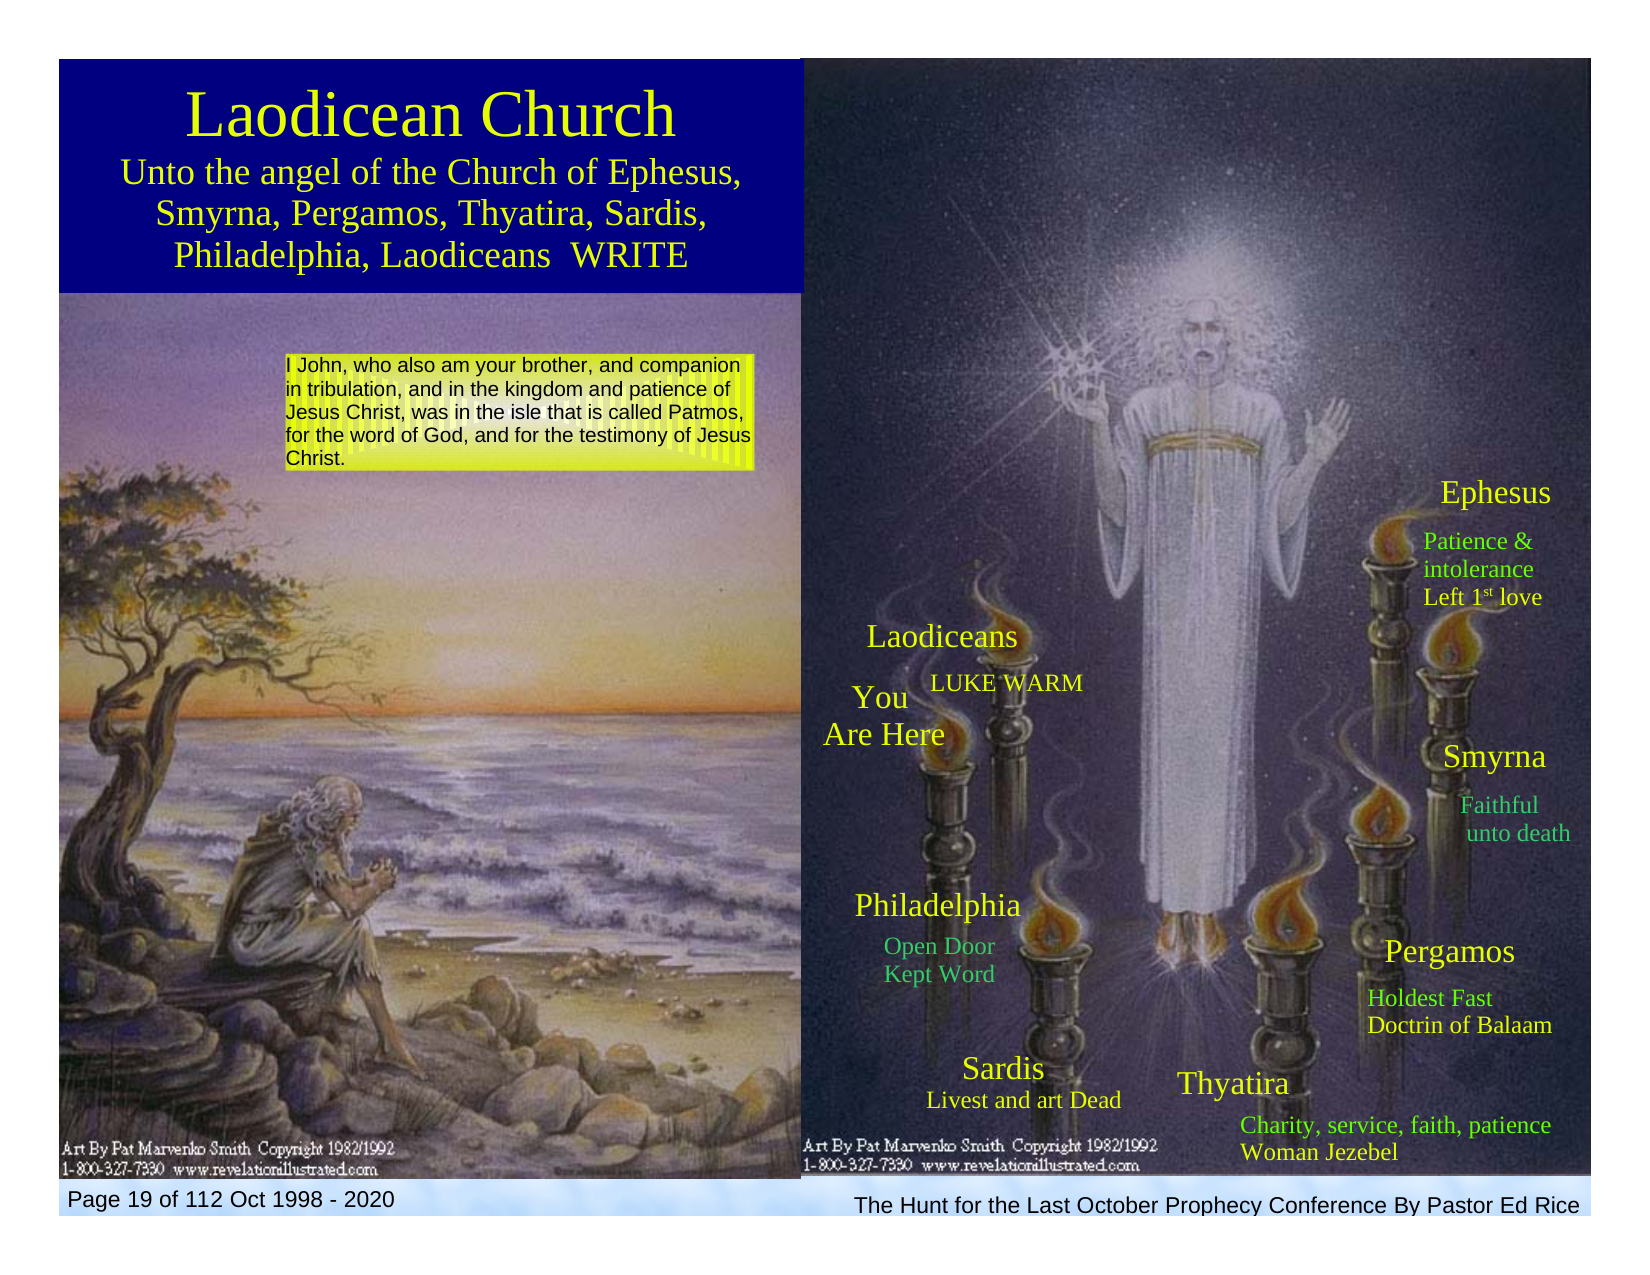

# Laodicean Church Unto the angel of the Church of Ephesus, Smyrna, Pergamos, Thyatira, Sardis, Philadelphia, Laodiceans WRITE
I John, who also am your brother, and companion in tribulation, and in the kingdom and patience of Jesus Christ, was in the isle that is called Patmos, for the word of God, and for the testimony of Jesus Christ.
Ephesus
Patience &
intolerance
Left 1st love
Laodiceans
LUKE WARM
You
Are Here
Smyrna
Faithful
 unto death
Philadelphia
Pergamos
Open Door
Kept Word
Holdest Fast
Doctrin of Balaam
Sardis
Thyatira
Livest and art Dead
Charity, service, faith, patience
Woman Jezebel